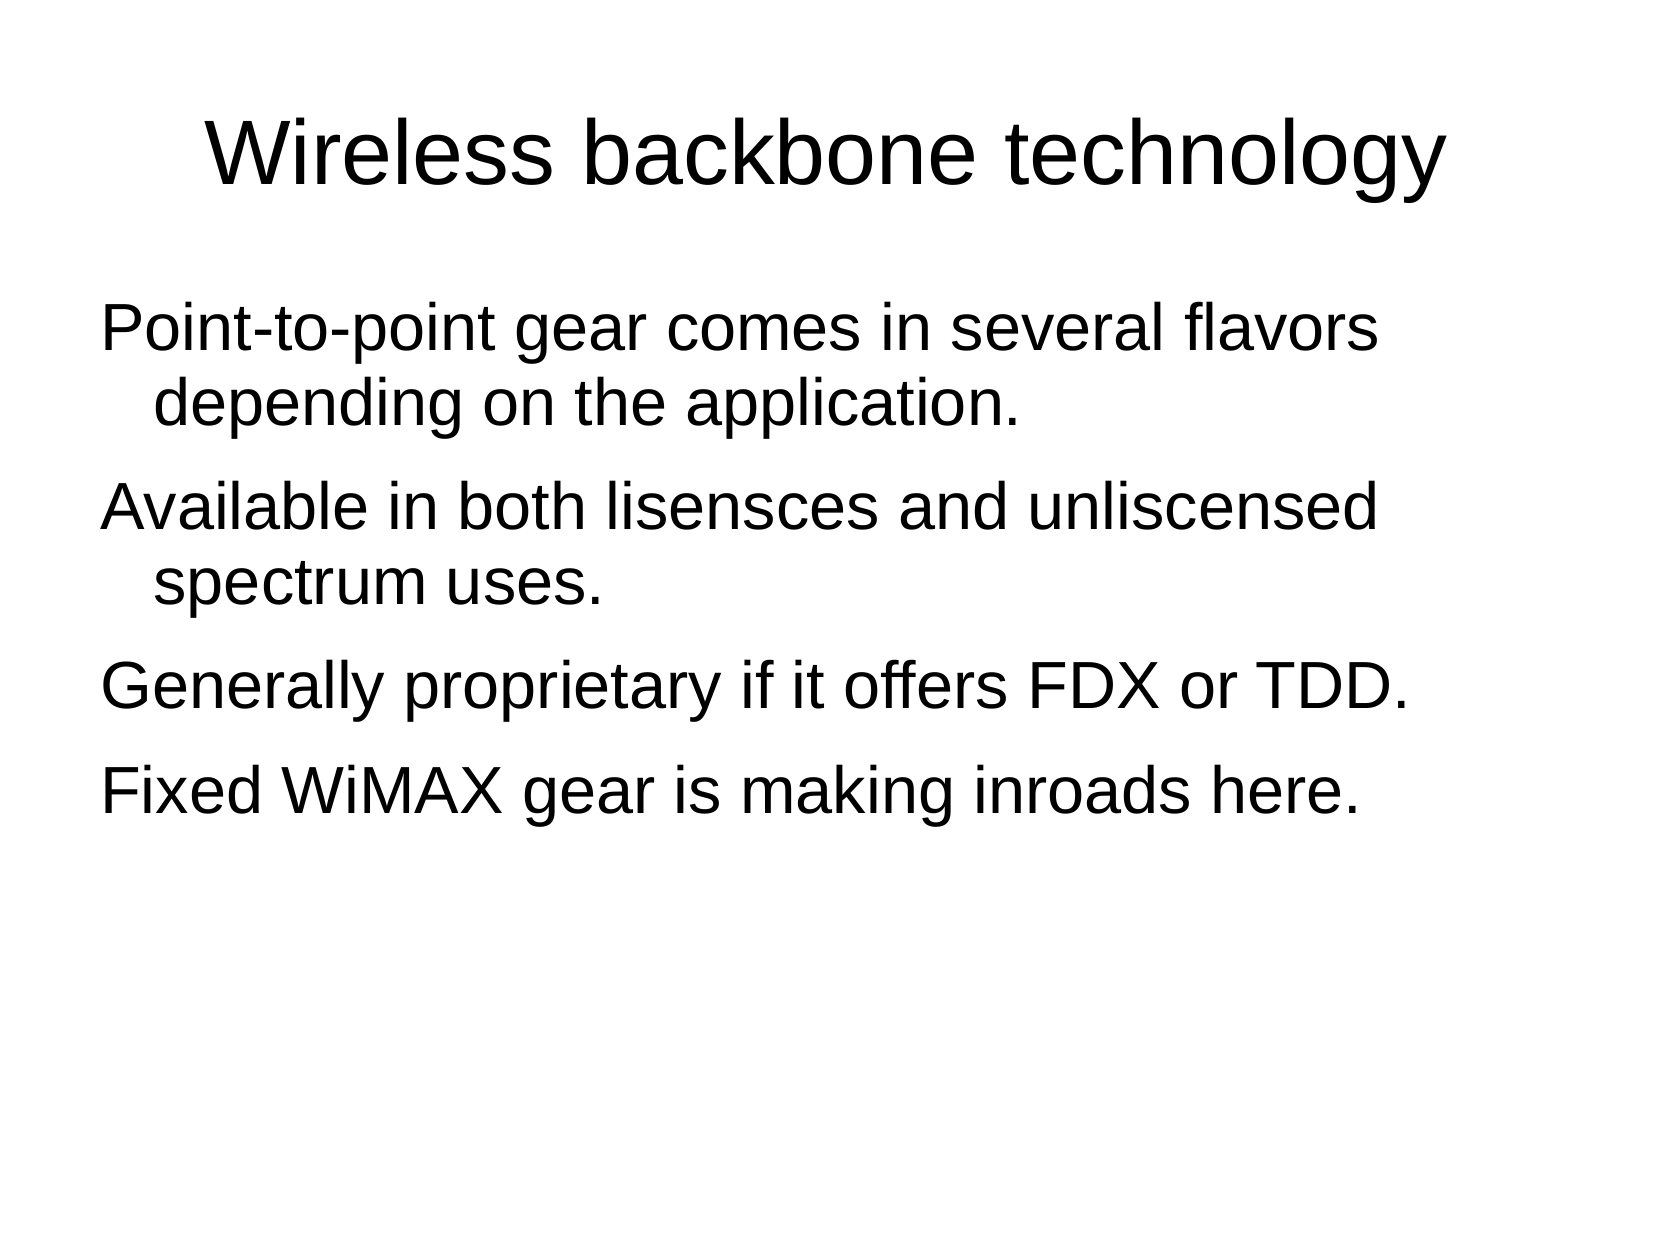

# Wireless backbone technology
Point-to-point gear comes in several flavors depending on the application.
Available in both lisensces and unliscensed spectrum uses.
Generally proprietary if it offers FDX or TDD.
Fixed WiMAX gear is making inroads here.